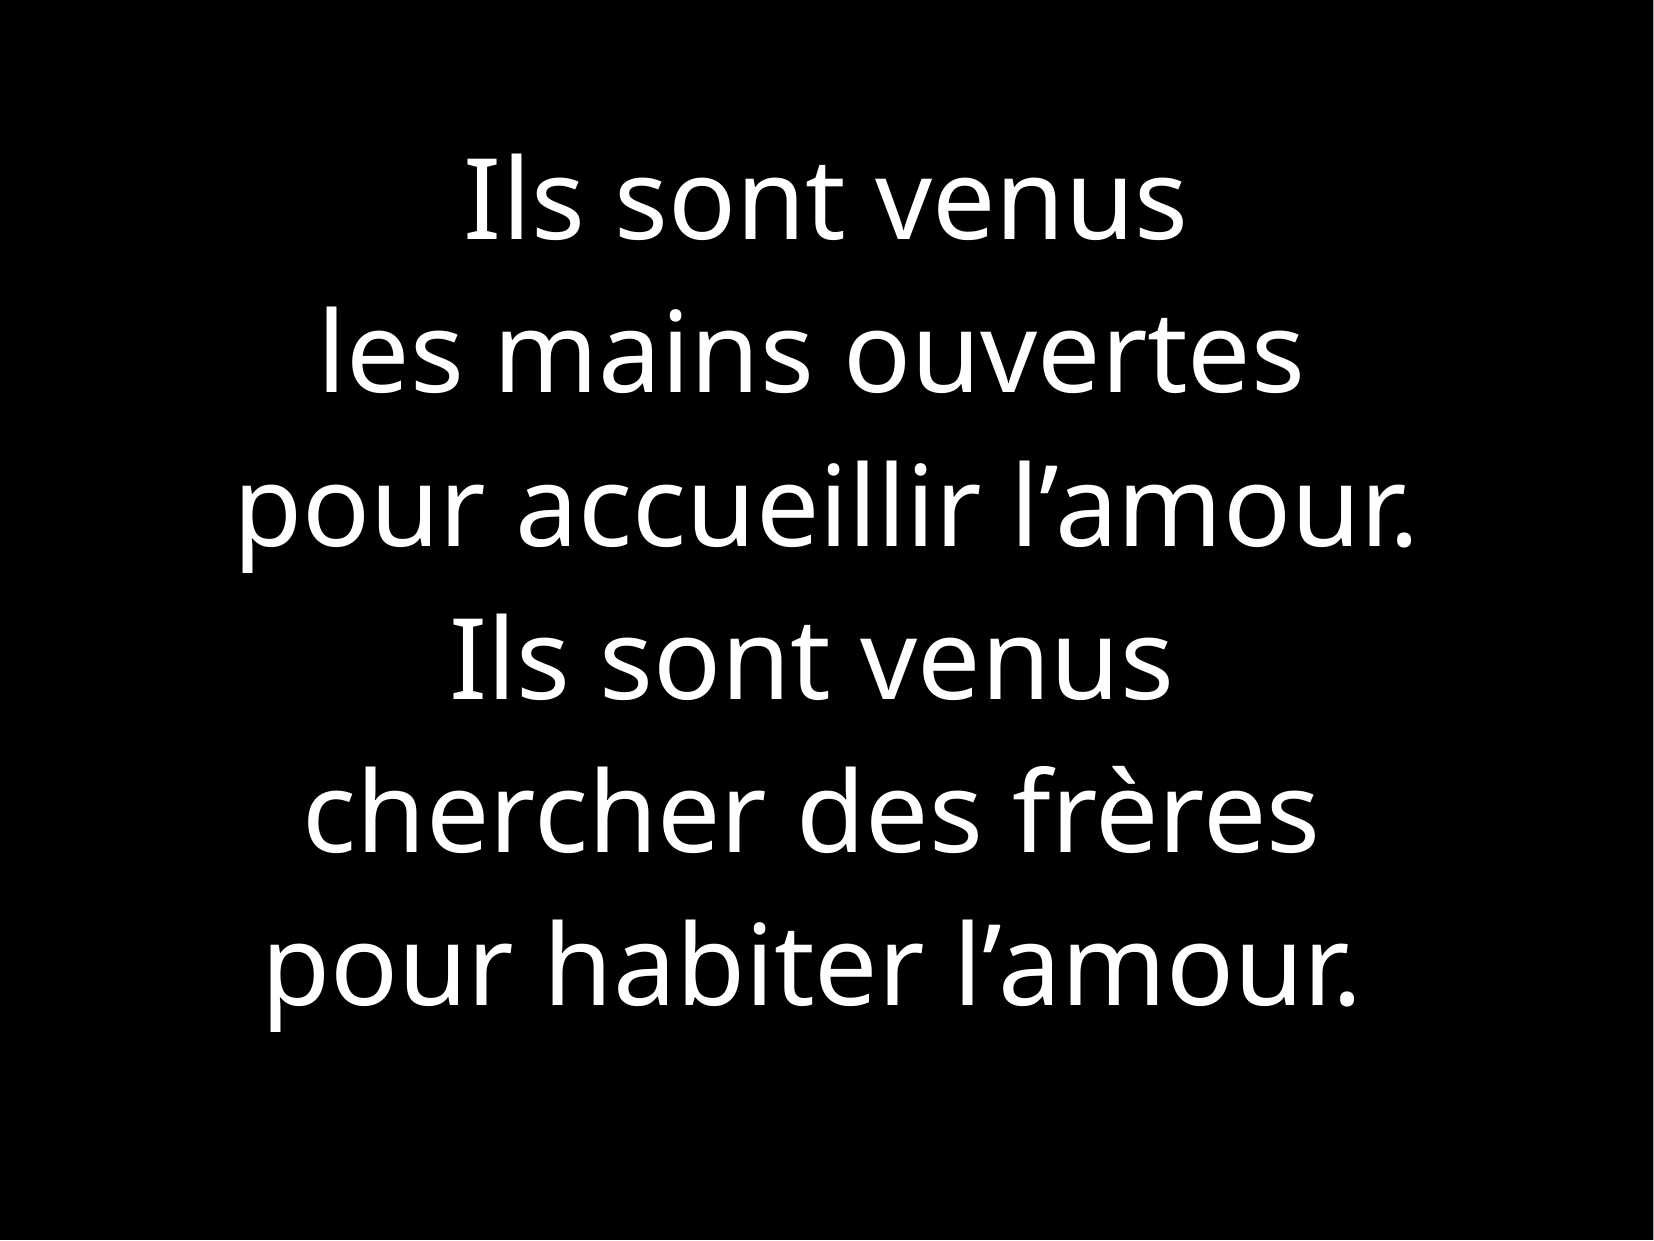

# Ils sont venus
les mains ouvertes
pour accueillir l’amour.
Ils sont venus
chercher des frères
pour habiter l’amour.